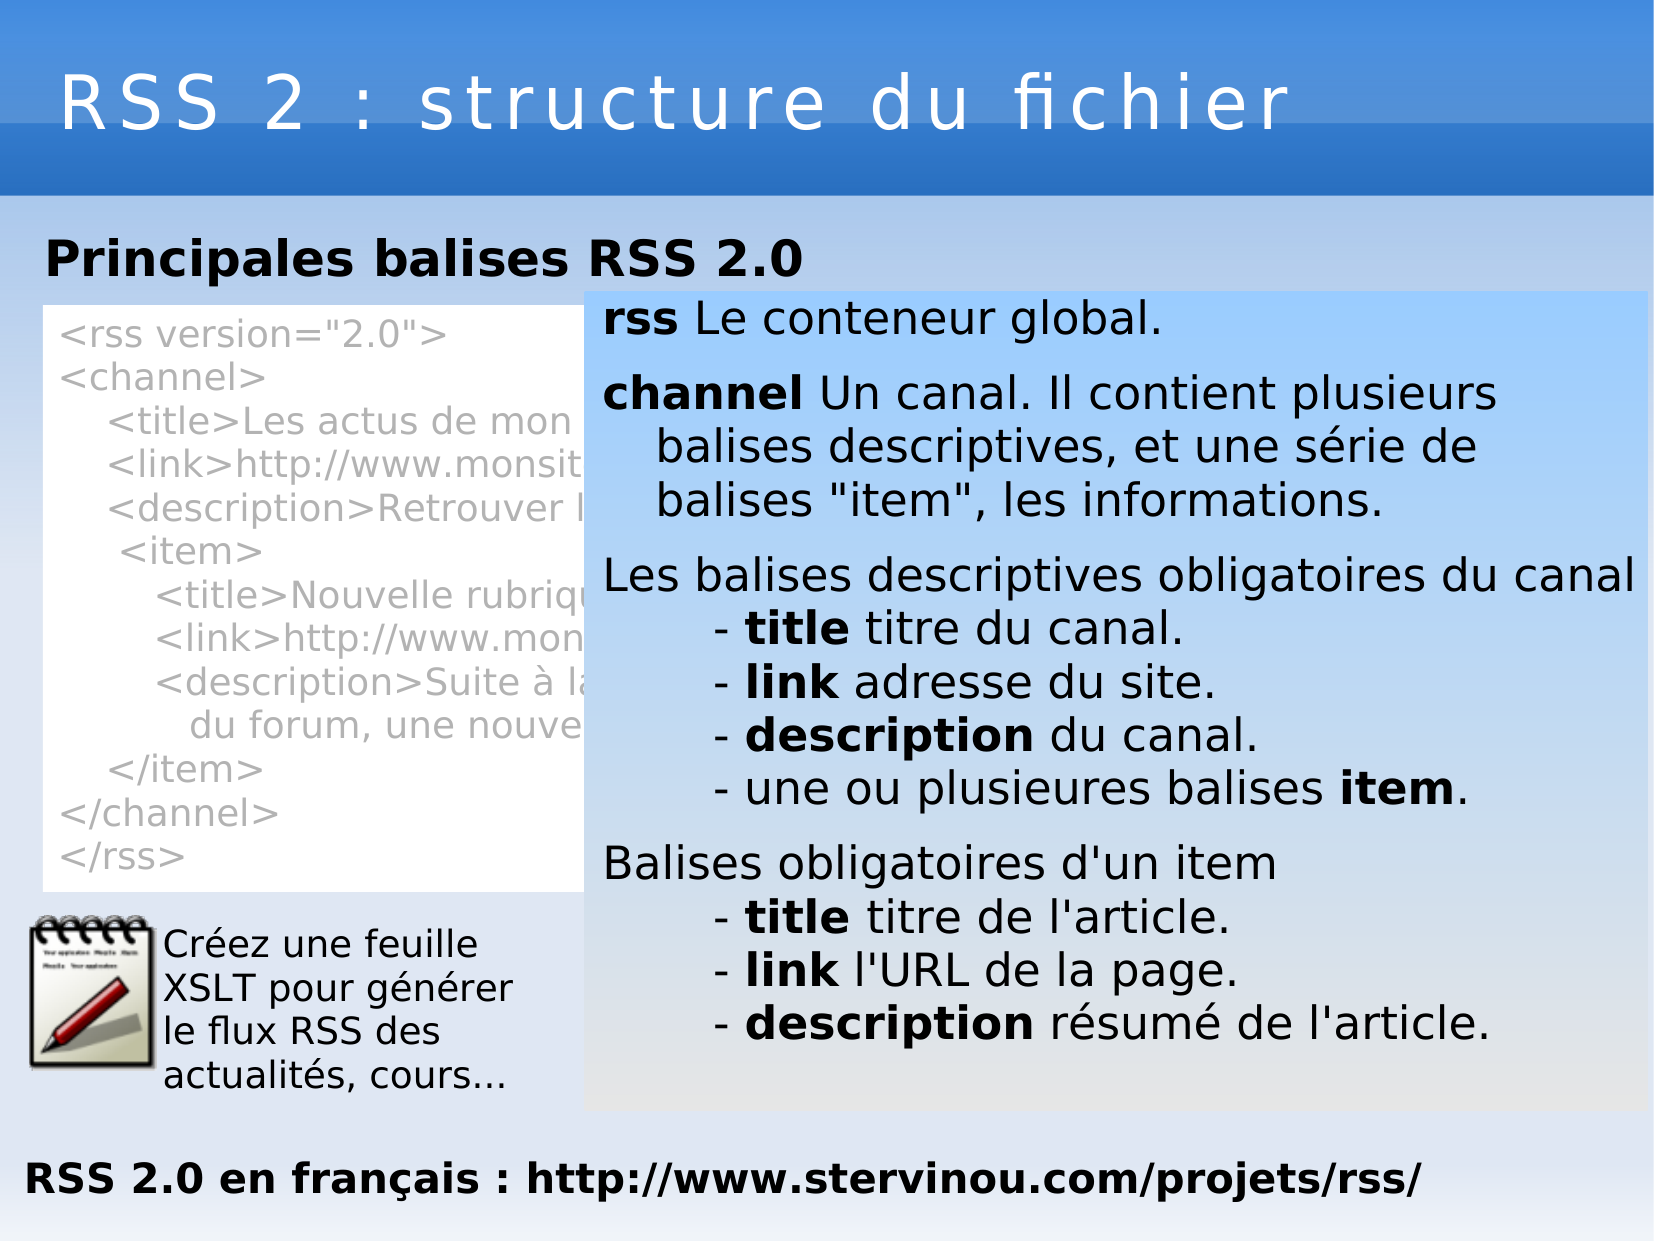

# RSS 2 : structure du fichier
Principales balises RSS 2.0
rss Le conteneur global.
channel Un canal. Il contient plusieurs balises descriptives, et une série de balises "item", les informations.
Les balises descriptives obligatoires du canal
 - title titre du canal.
 - link adresse du site.
 - description du canal.
 - une ou plusieures balises item.
Balises obligatoires d'un item
 - title titre de l'article.
 - link l'URL de la page.
 - description résumé de l'article.
<rss version="2.0">
<channel>
 <title>Les actus de mon site</title>
 <link>http://www.monsite.com</link>
 <description>Retrouver les principales infos</description>
 <item>
 <title>Nouvelle rubrique</title>
 <link>http://www.monsite.com/article.php?id=122</link>
 <description>Suite à la demande de nombreux intervenants
 du forum, une nouvelle rubrique est ouverte</description>
 </item>
</channel>
</rss>
Créez une feuille XSLT pour générer le flux RSS des actualités, cours...
RSS 2.0 en français : http://www.stervinou.com/projets/rss/